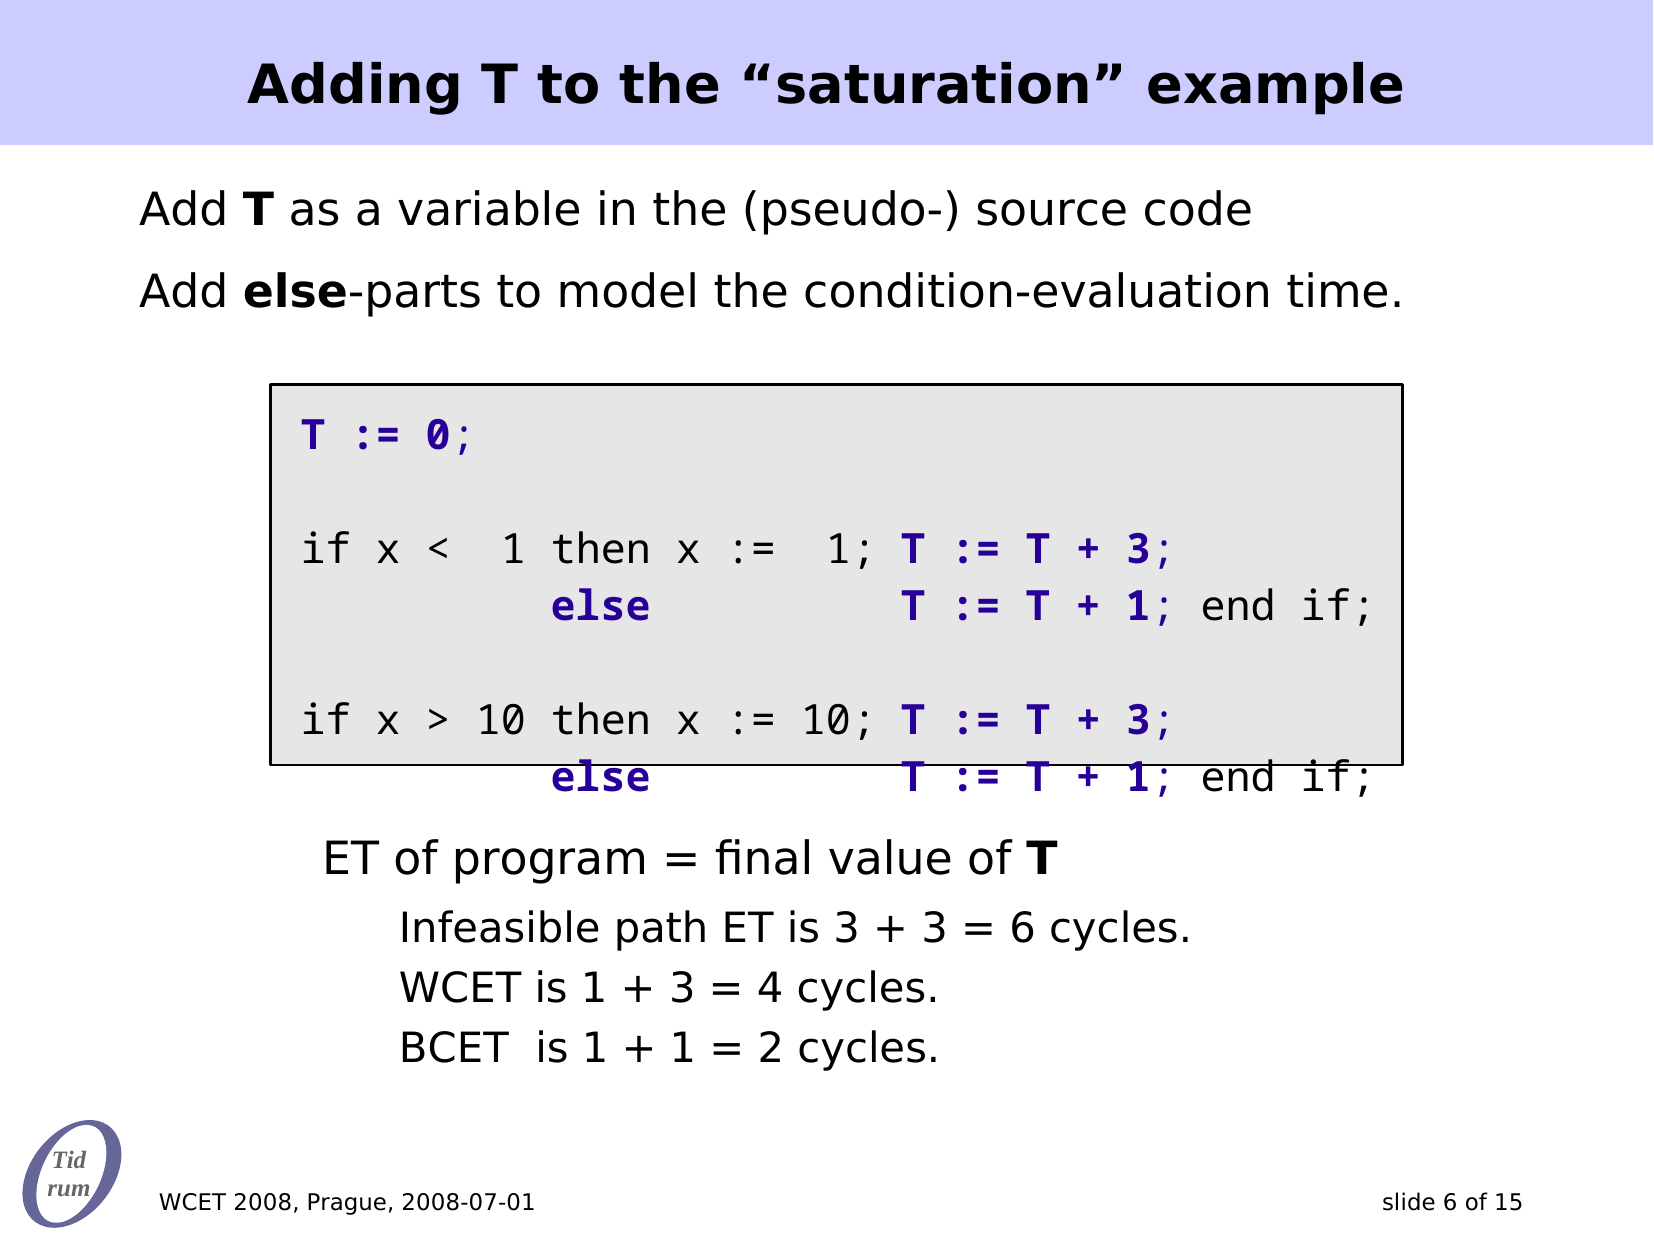

# Adding T to the “saturation” example
Add T as a variable in the (pseudo-) source code
Add else-parts to model the condition-evaluation time.
T := 0;
if x < 1 then x := 1; T := T + 3;
 else T := T + 1; end if;
if x > 10 then x := 10; T := T + 3;
 else T := T + 1; end if;
ET of program = final value of T
Infeasible path ET is 3 + 3 = 6 cycles.
WCET is 1 + 3 = 4 cycles.
BCET is 1 + 1 = 2 cycles.